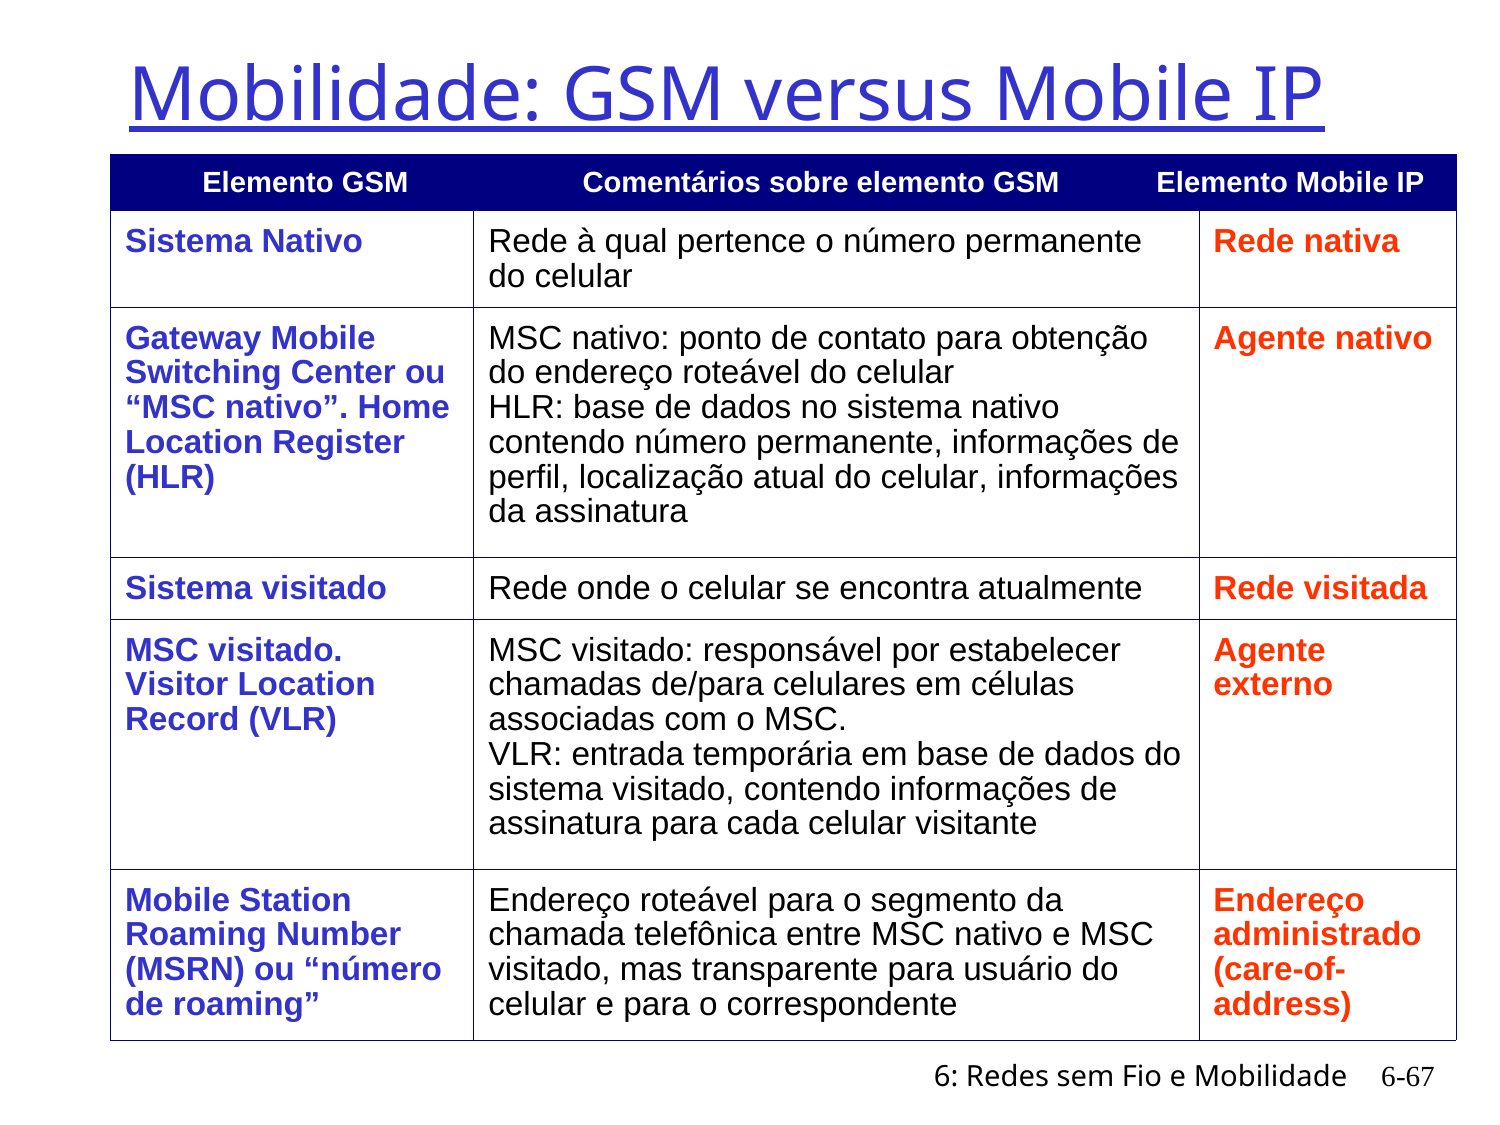

Mobilidade: GSM versus Mobile IP
| Elemento GSM | | Comentários sobre elemento GSM | Elemento Mobile IP | |
| --- | --- | --- | --- | --- |
| Sistema Nativo | Rede à qual pertence o número permanente do celular | | | Rede nativa |
| Gateway Mobile Switching Center ou “MSC nativo”. Home Location Register (HLR) | MSC nativo: ponto de contato para obtenção do endereço roteável do celular HLR: base de dados no sistema nativo contendo número permanente, informações de perfil, localização atual do celular, informações da assinatura | | | Agente nativo |
| Sistema visitado | Rede onde o celular se encontra atualmente | | | Rede visitada |
| MSC visitado. Visitor Location Record (VLR) | MSC visitado: responsável por estabelecer chamadas de/para celulares em células associadas com o MSC. VLR: entrada temporária em base de dados do sistema visitado, contendo informações de assinatura para cada celular visitante | | | Agente externo |
| Mobile Station Roaming Number (MSRN) ou “número de roaming” | Endereço roteável para o segmento da chamada telefônica entre MSC nativo e MSC visitado, mas transparente para usuário do celular e para o correspondente | | | Endereço administrado (care-of-address) |
6: Redes sem Fio e Mobilidade